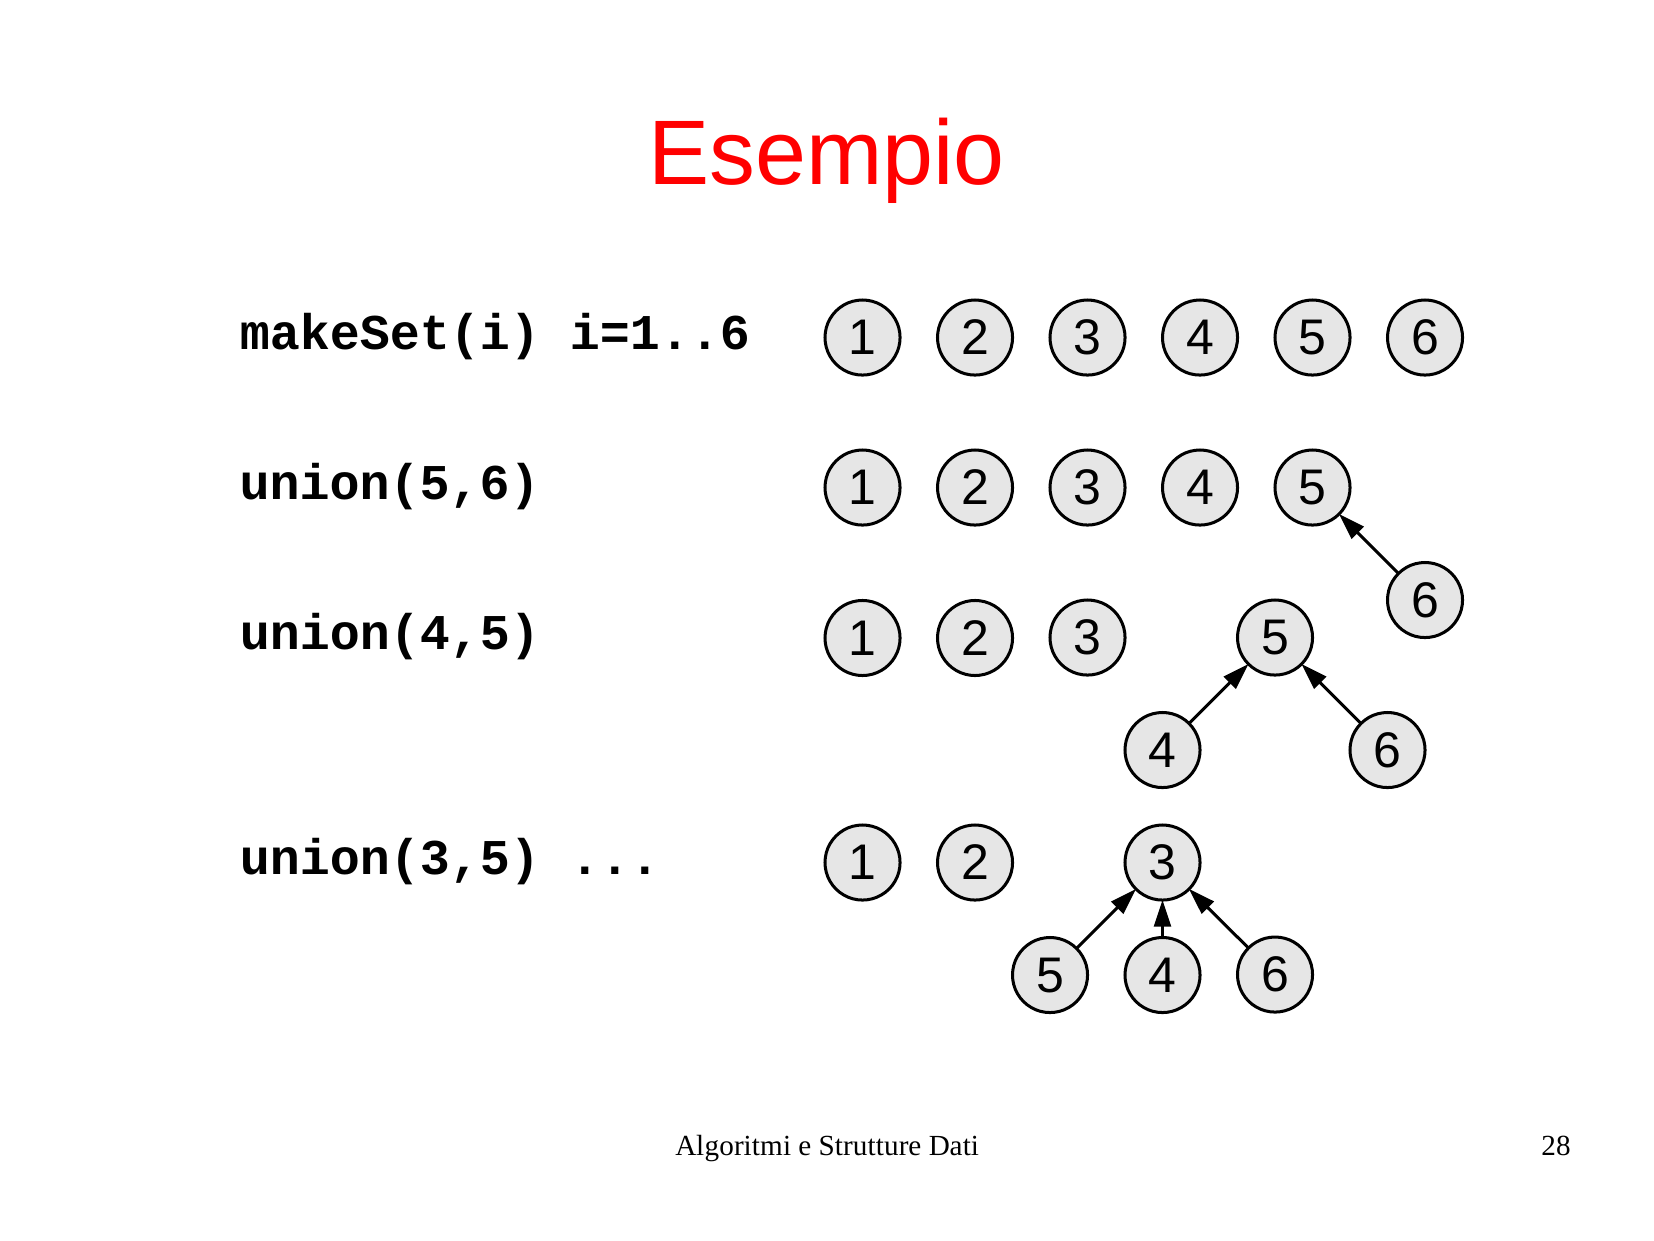

# Esempio
makeSet(i) i=1..6
1
2
3
4
5
6
union(5,6)
1
2
3
4
5
6
union(4,5)
3
5
1
2
4
6
union(3,5) ...
1
2
3
6
5
4
Algoritmi e Strutture Dati
28